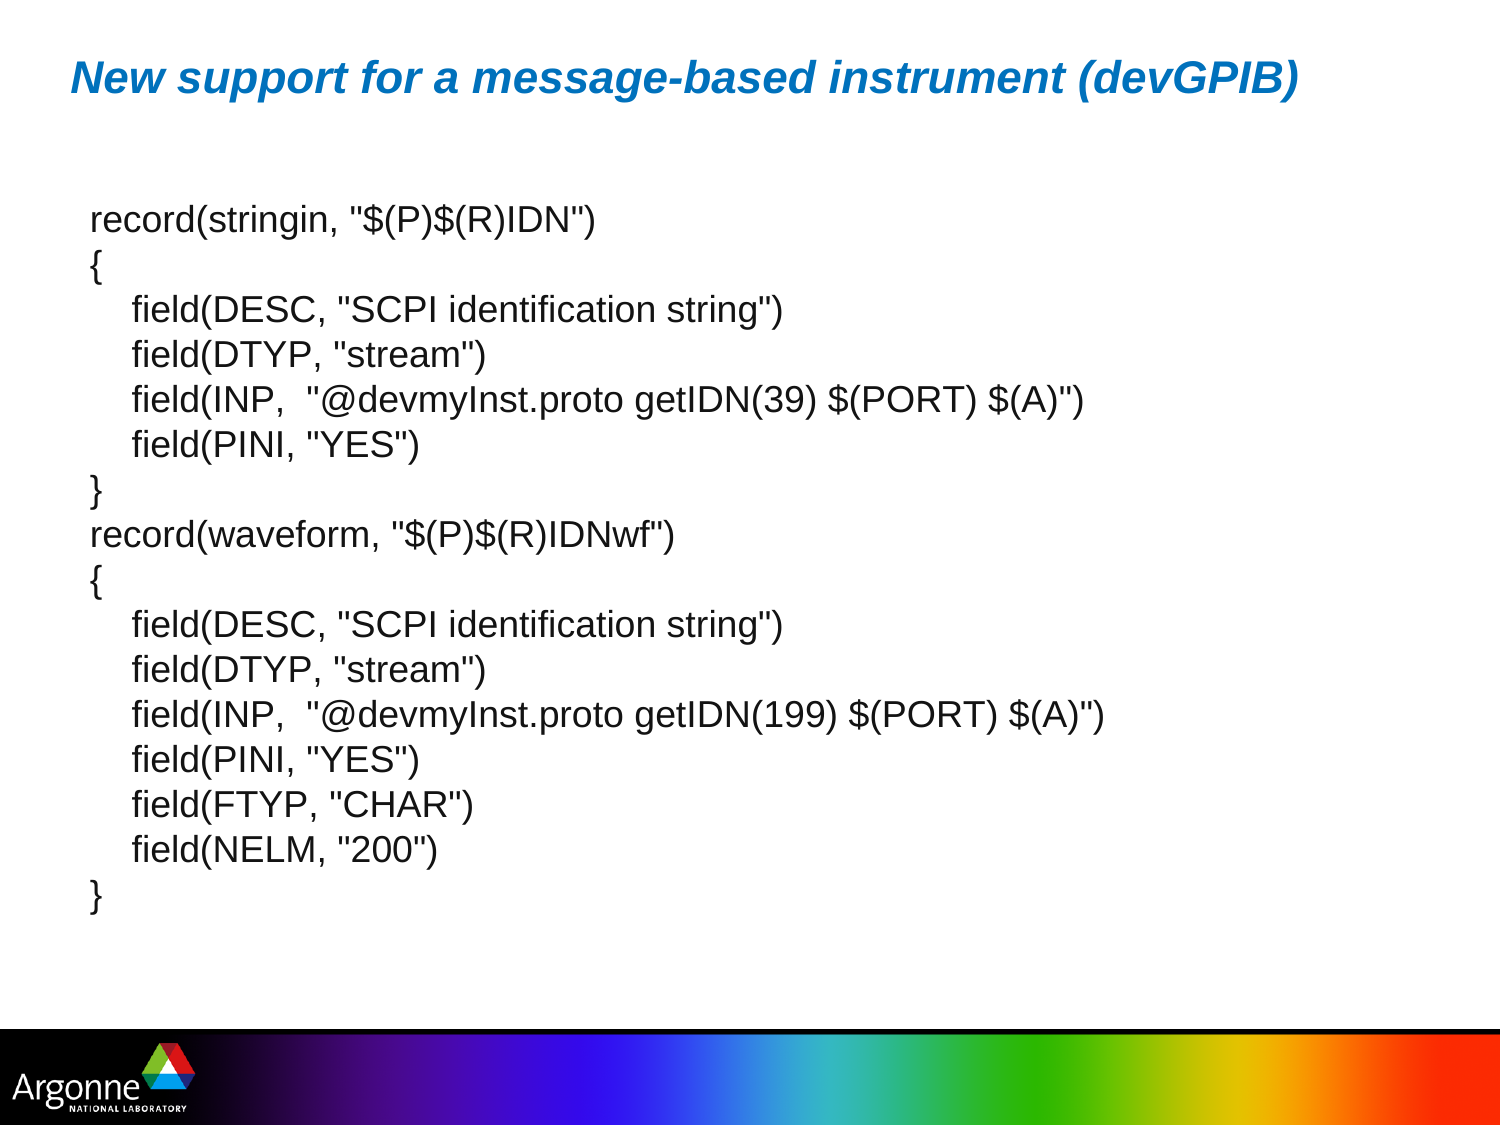

# New support for a message-based instrument (devGPIB)
record(stringin, "$(P)$(R)IDN")
{
 field(DESC, "SCPI identification string")
 field(DTYP, "stream")
 field(INP, "@devmyInst.proto getIDN(39) $(PORT) $(A)")
 field(PINI, "YES")
}
record(waveform, "$(P)$(R)IDNwf")
{
 field(DESC, "SCPI identification string")
 field(DTYP, "stream")
 field(INP, "@devmyInst.proto getIDN(199) $(PORT) $(A)")
 field(PINI, "YES")
 field(FTYP, "CHAR")
 field(NELM, "200")
}